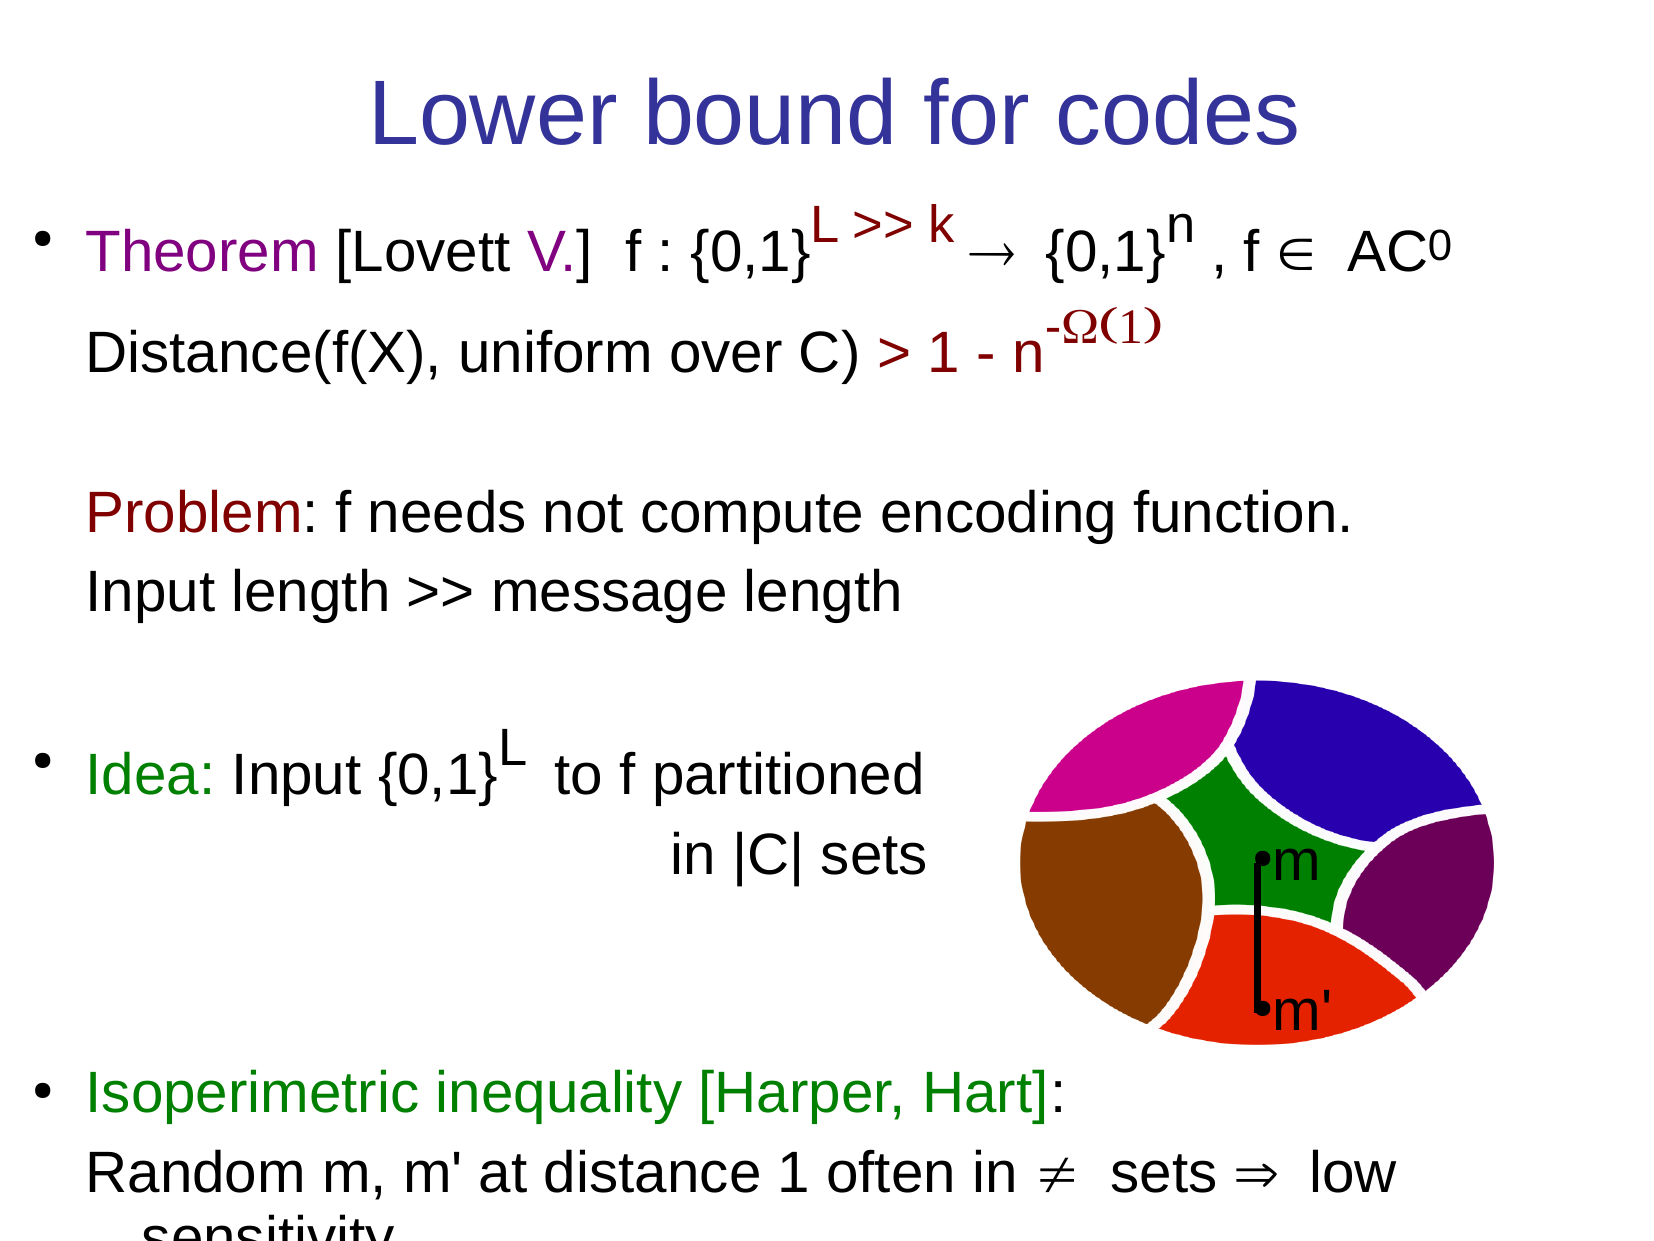

Lower bound for codes
# Theorem [Lovett V.] f : {0,1}L >> k  {0,1}n , f  AC0
Distance(f(X), uniform over C) > 1 - n-(1)
Problem: f needs not compute encoding function.
Input length >> message length
Idea: Input {0,1}L to f partitioned
 in |C| sets
Isoperimetric inequality [Harper, Hart]:
Random m, m' at distance 1 often in  sets  low sensitivity
m
m'